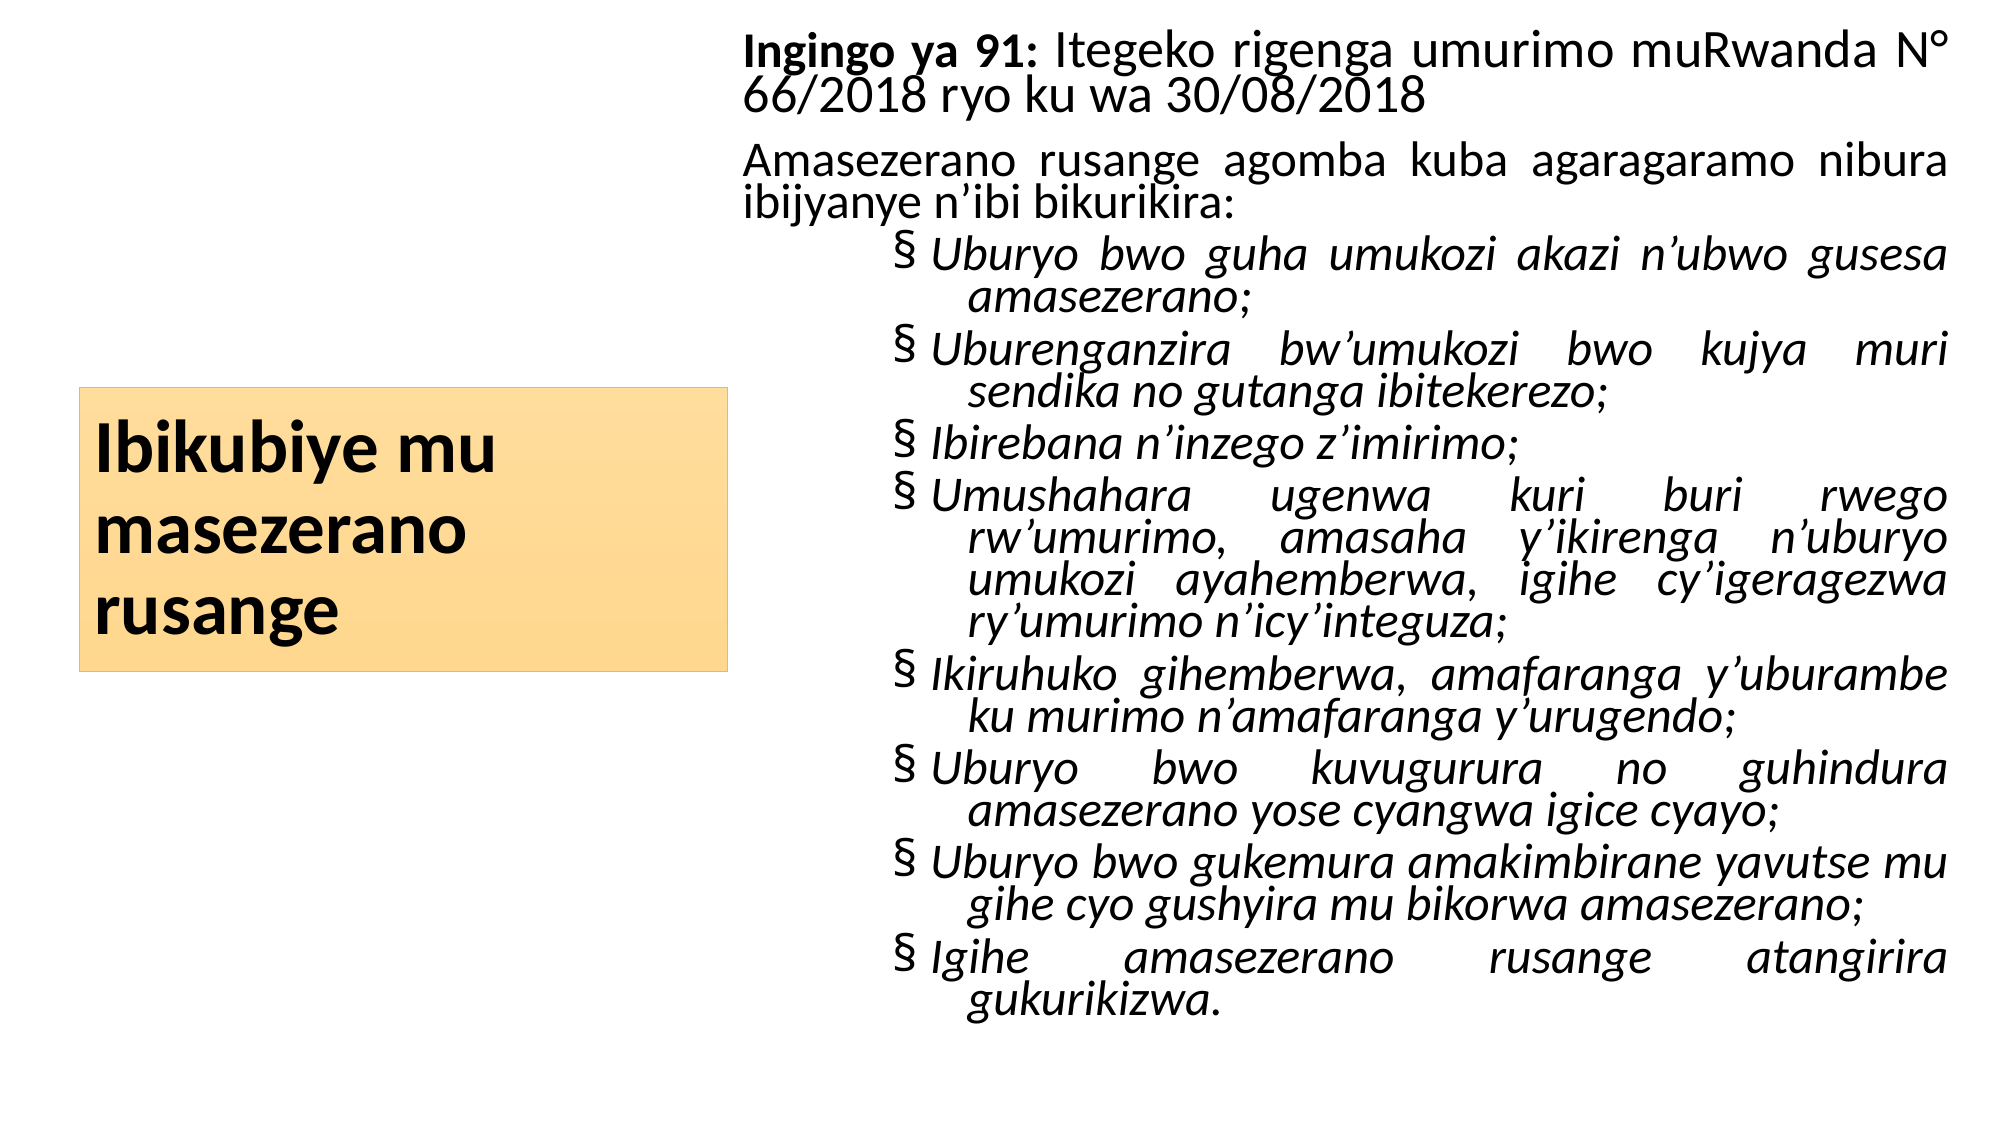

Ingingo ya 91: Itegeko rigenga umurimo muRwanda N° 66/2018 ryo ku wa 30/08/2018
Amasezerano rusange agomba kuba agaragaramo nibura ibijyanye n’ibi bikurikira:
Uburyo bwo guha umukozi akazi n’ubwo gusesa amasezerano;
Uburenganzira bw’umukozi bwo kujya muri sendika no gutanga ibitekerezo;
Ibirebana n’inzego z’imirimo;
Umushahara ugenwa kuri buri rwego rw’umurimo, amasaha y’ikirenga n’uburyo umukozi ayahemberwa, igihe cy’igeragezwa ry’umurimo n’icy’integuza;
Ikiruhuko gihemberwa, amafaranga y’uburambe ku murimo n’amafaranga y’urugendo;
Uburyo bwo kuvugurura no guhindura amasezerano yose cyangwa igice cyayo;
Uburyo bwo gukemura amakimbirane yavutse mu gihe cyo gushyira mu bikorwa amasezerano;
Igihe amasezerano rusange atangirira gukurikizwa.
# Ibikubiye mu masezerano rusange